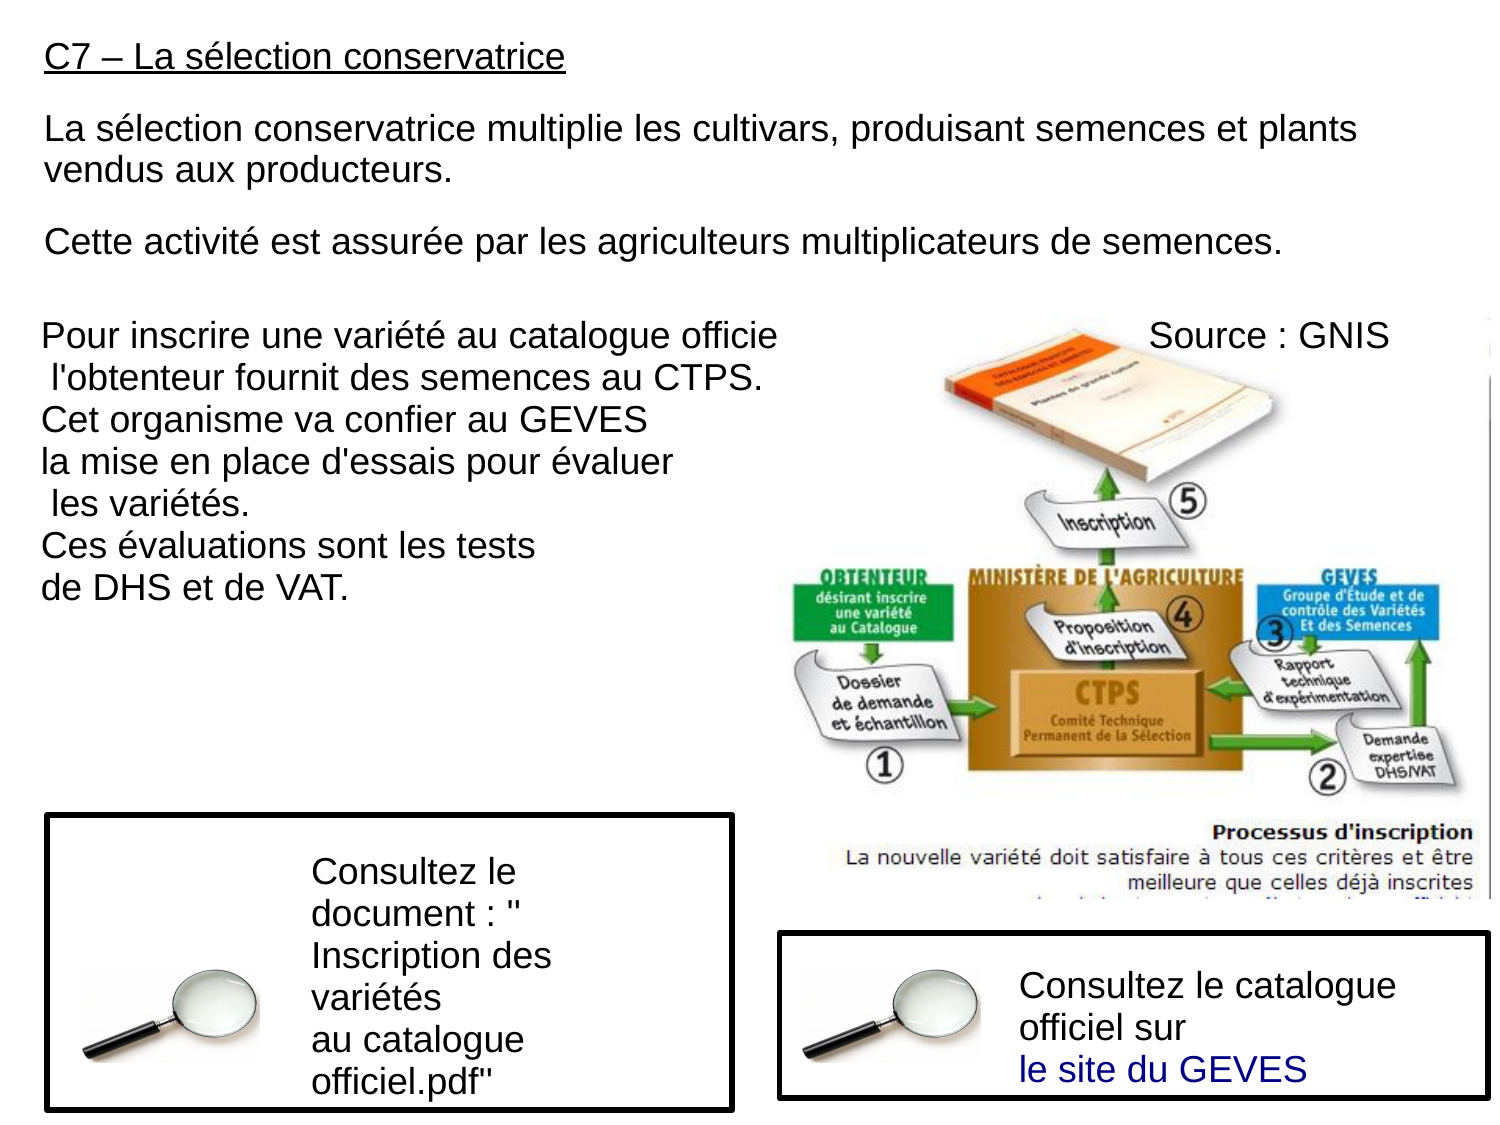

# C7 – La sélection conservatrice
La sélection conservatrice multiplie les cultivars, produisant semences et plants vendus aux producteurs.
Cette activité est assurée par les agriculteurs multiplicateurs de semences.
Pour inscrire une variété au catalogue officiel,
 l'obtenteur fournit des semences au CTPS.
Cet organisme va confier au GEVES
la mise en place d'essais pour évaluer
 les variétés.
Ces évaluations sont les tests
de DHS et de VAT.
Source : GNIS
Consultez le document : '' Inscription des variétés
au catalogue officiel.pdf''
Consultez le catalogue officiel sur le site du GEVES